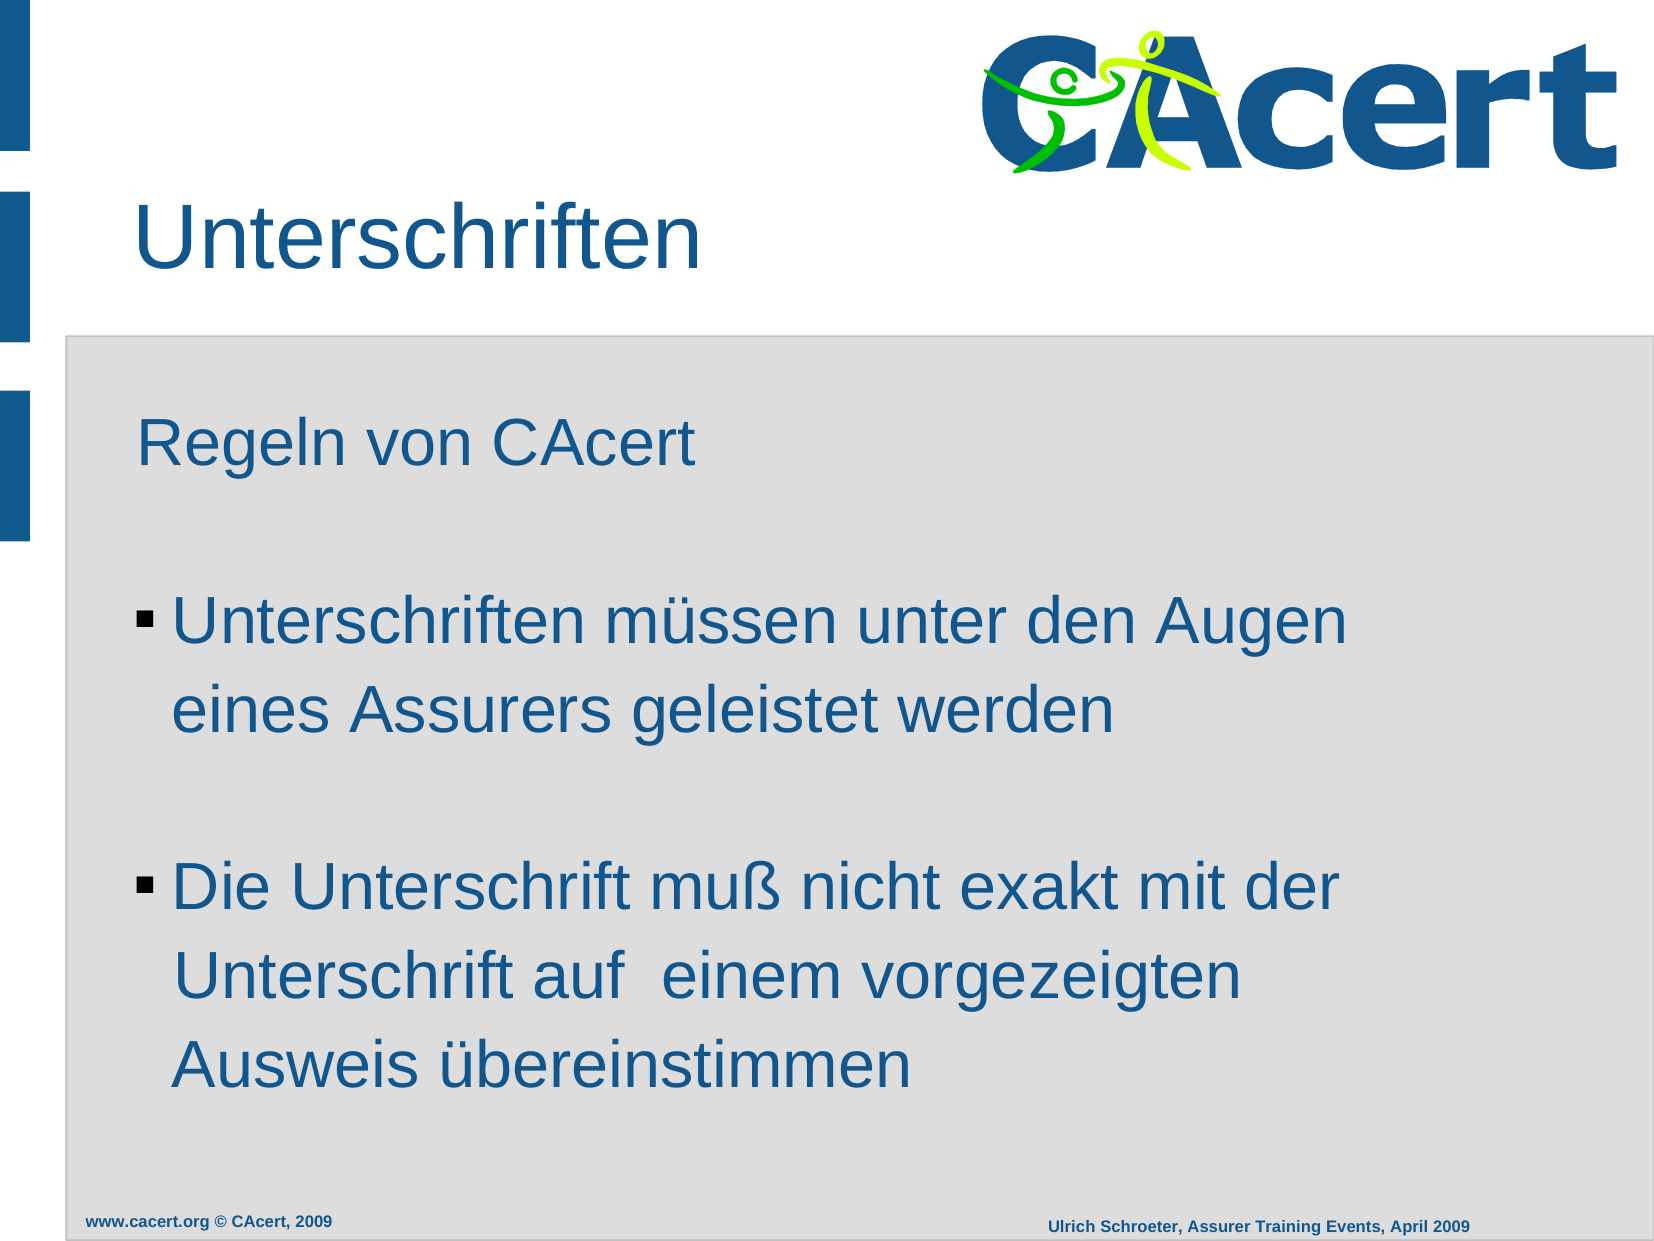

Unterschriften
Regeln von CAcert
 Unterschriften müssen unter den Augen
 eines Assurers geleistet werden
 Die Unterschrift muß nicht exakt mit der
 Unterschrift auf einem vorgezeigten
 Ausweis übereinstimmen